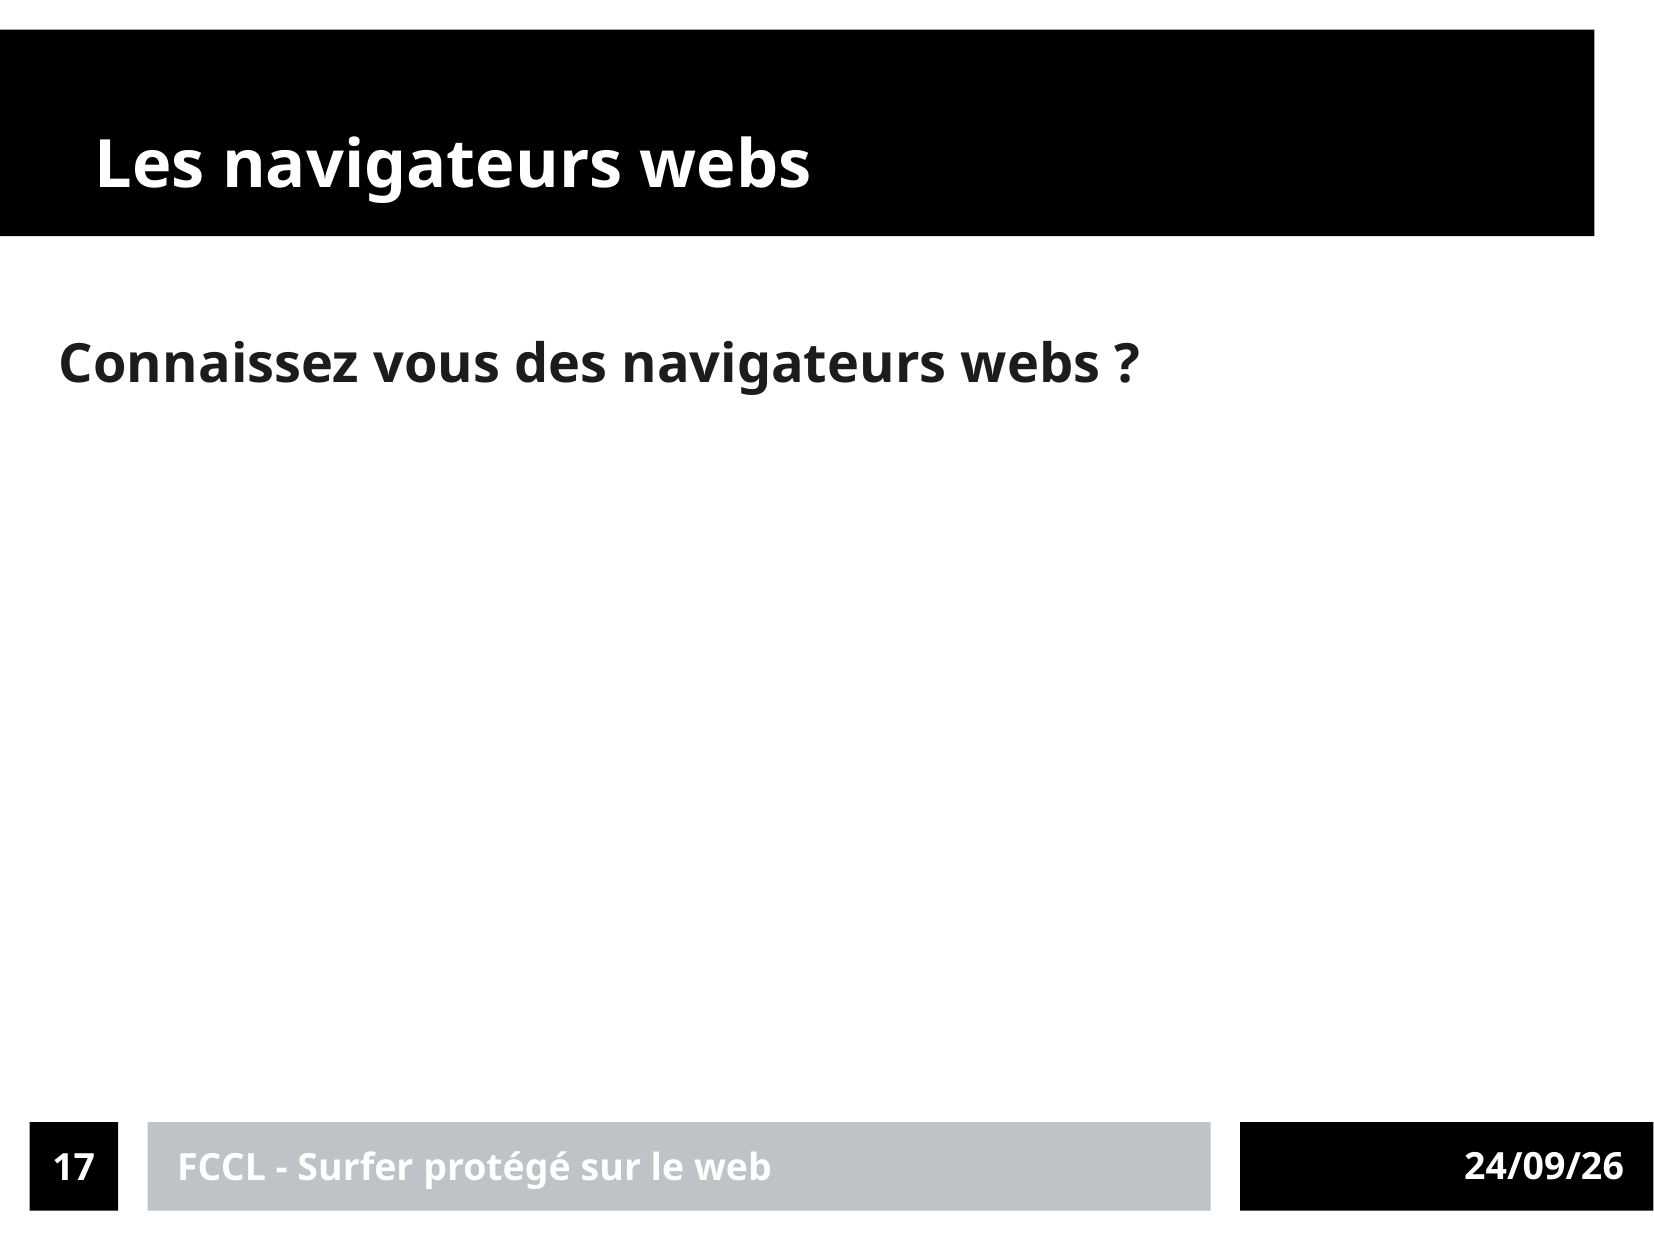

# Les navigateurs webs
Connaissez vous des navigateurs webs ?
17
FCCL - Surfer protégé sur le web